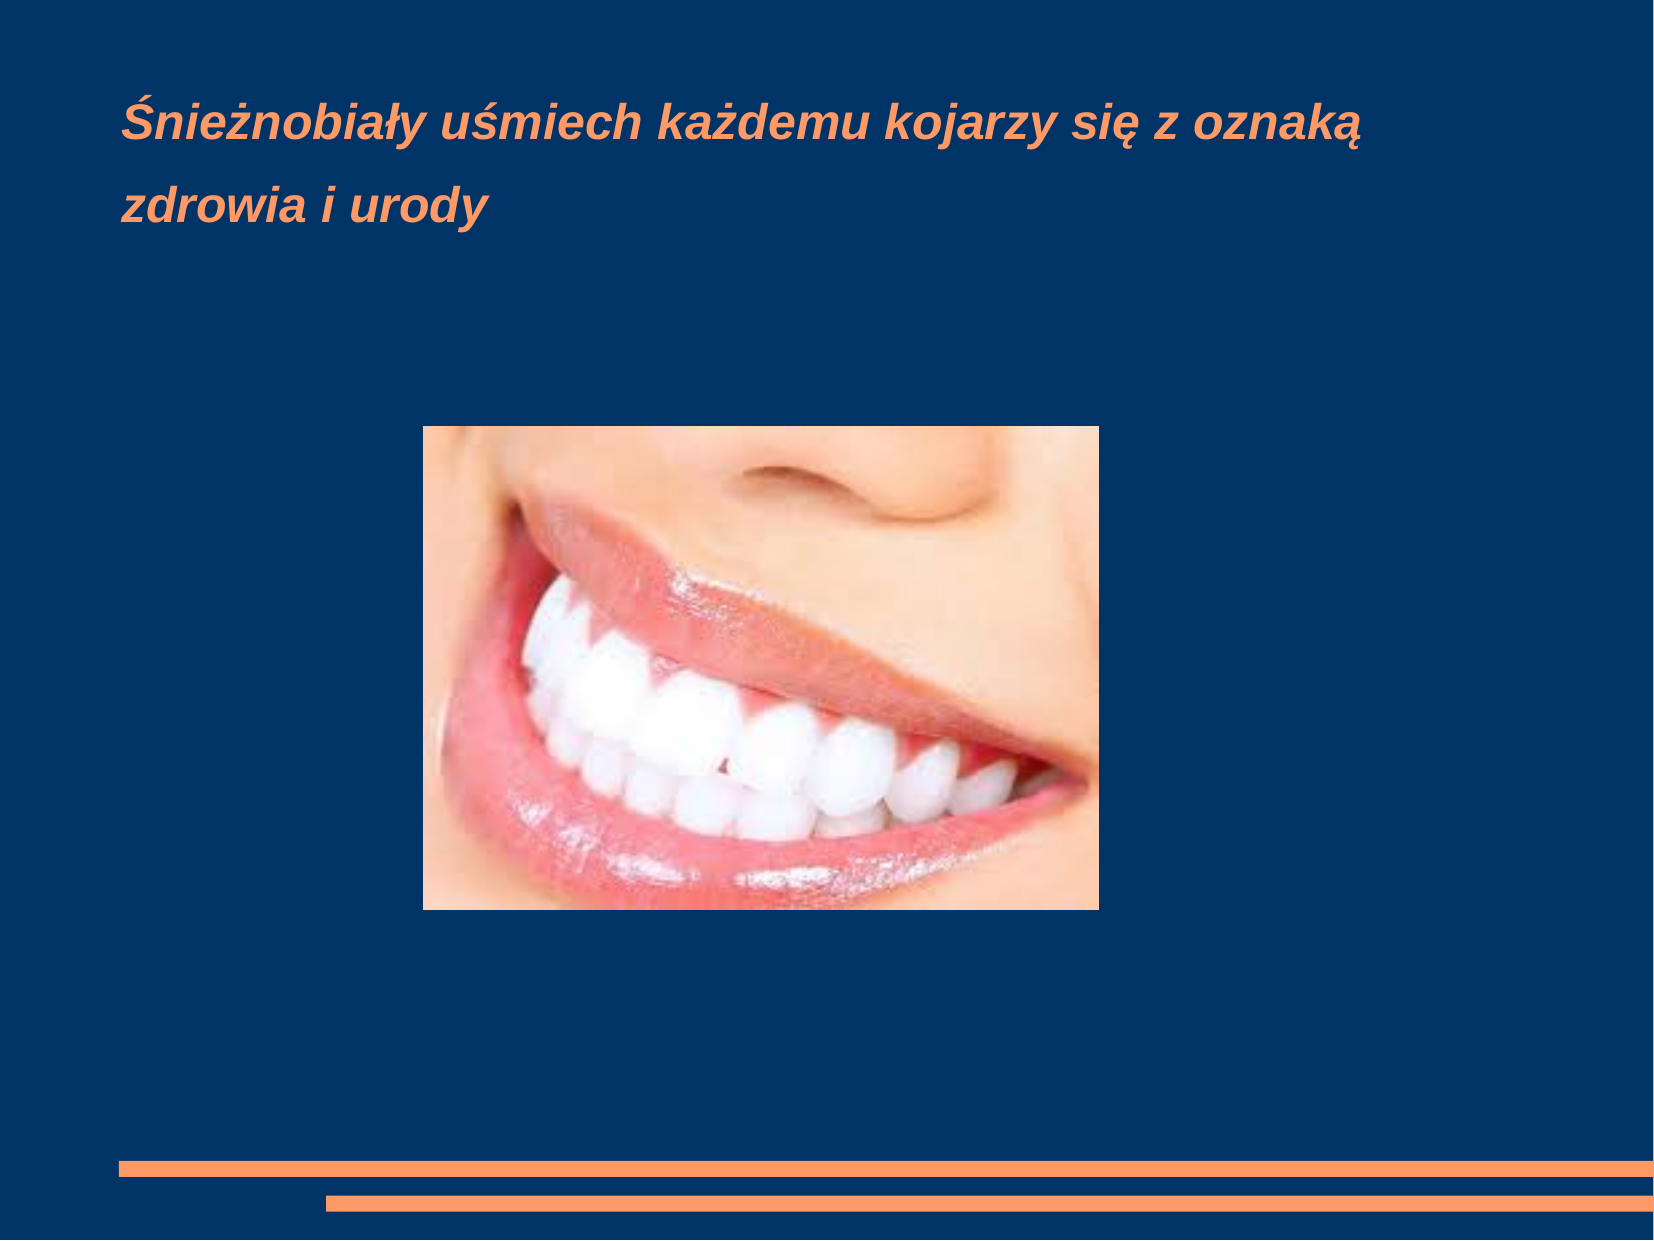

# Śnieżnobiały uśmiech każdemu kojarzy się z oznaką zdrowia i urody